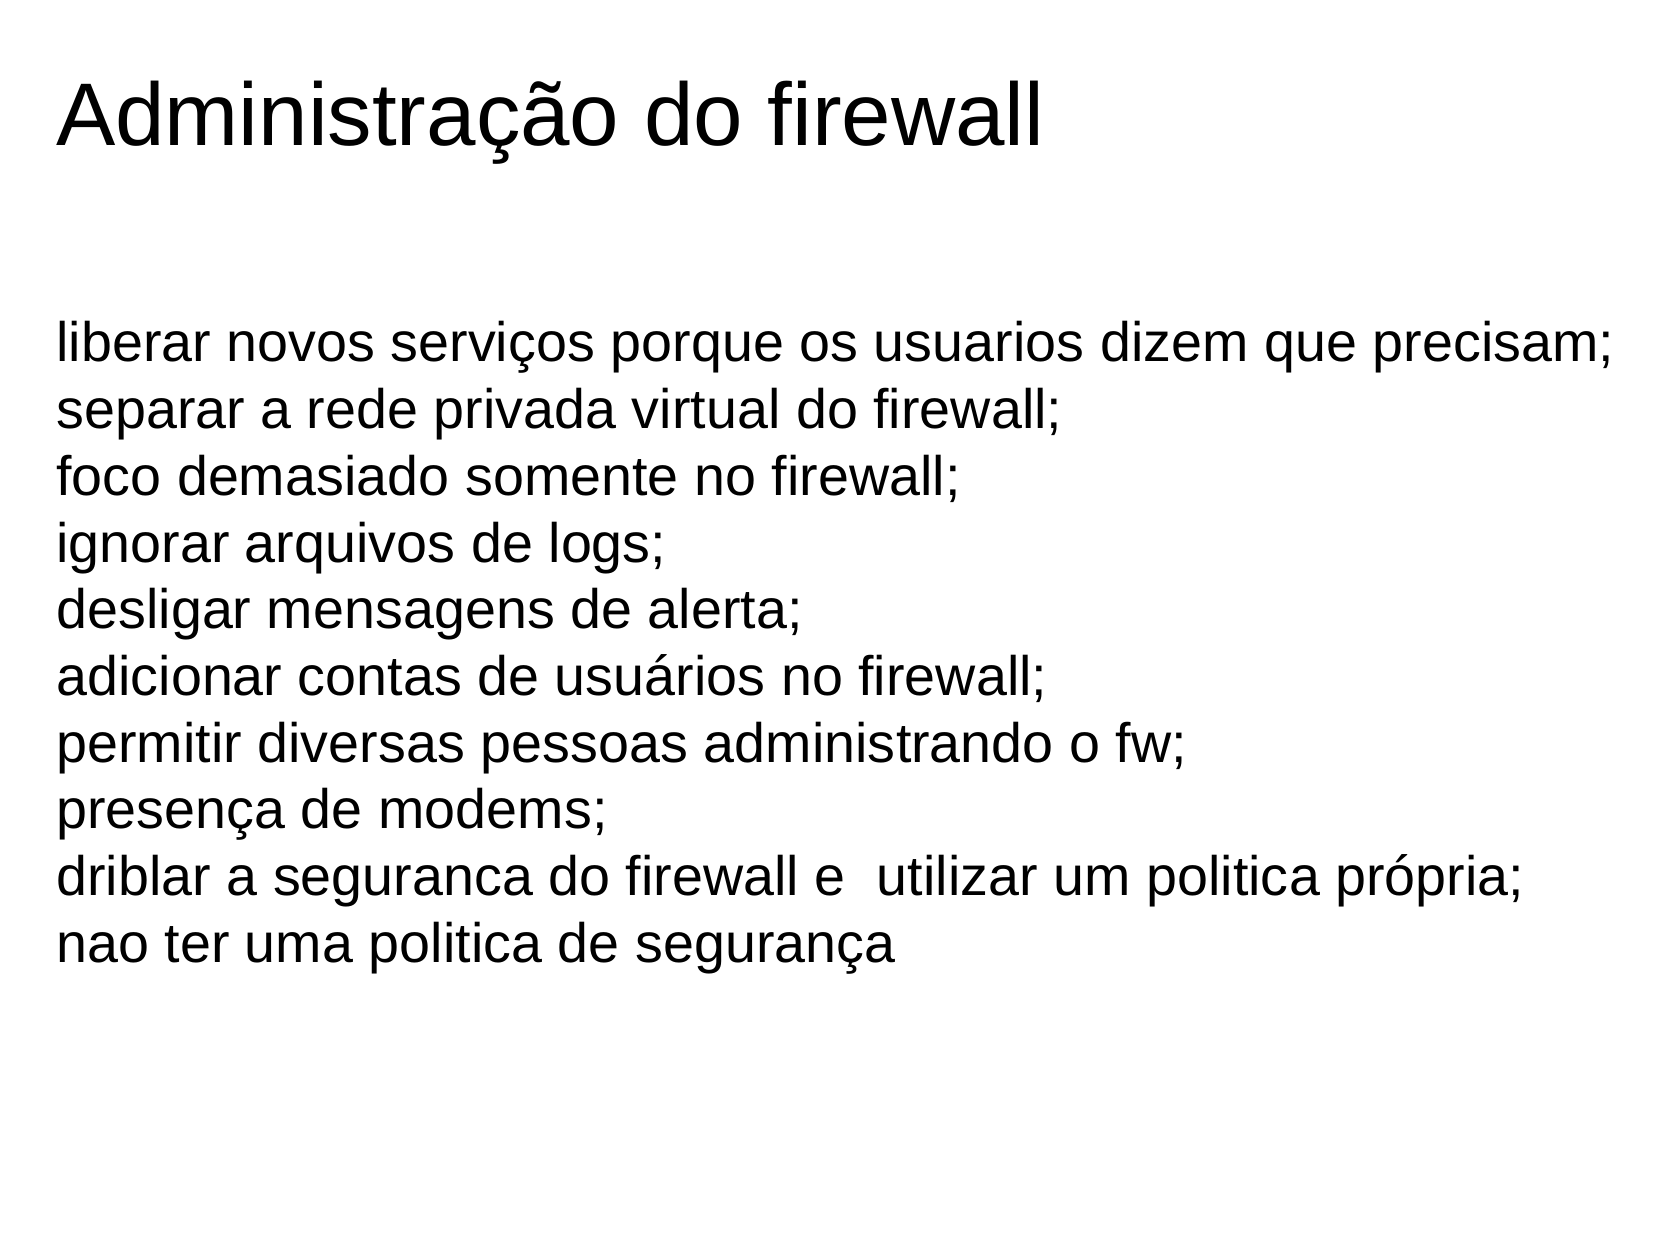

# Administração do firewall
liberar novos serviços porque os usuarios dizem que precisam;
separar a rede privada virtual do firewall;
foco demasiado somente no firewall;
ignorar arquivos de logs;
desligar mensagens de alerta;
adicionar contas de usuários no firewall;
permitir diversas pessoas administrando o fw;
presença de modems;
driblar a seguranca do firewall e  utilizar um politica própria;
nao ter uma politica de segurança